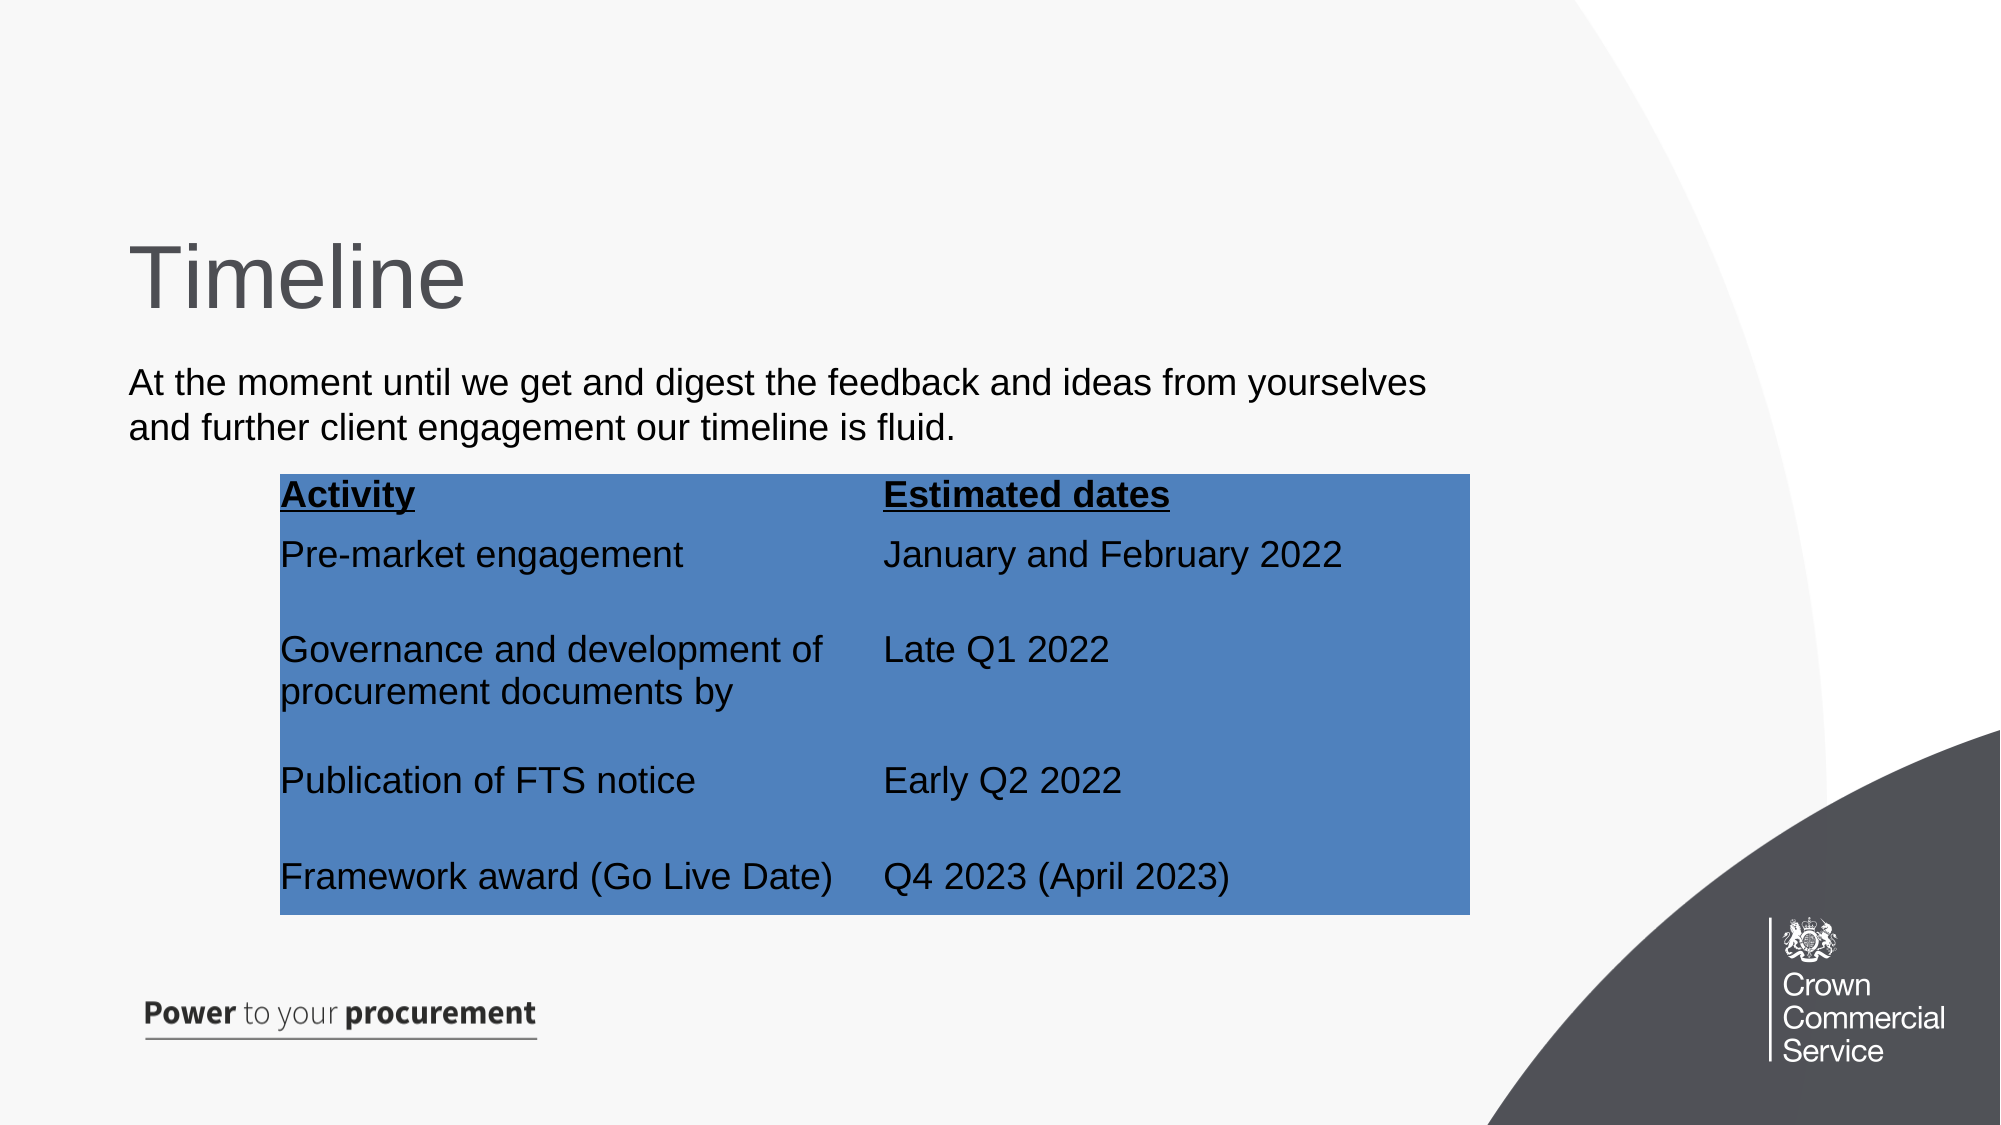

# Timeline
At the moment until we get and digest the feedback and ideas from yourselves and further client engagement our timeline is fluid.
| Activity | Estimated dates |
| --- | --- |
| Pre-market engagement | January and February 2022 |
| Governance and development of procurement documents by | Late Q1 2022 |
| Publication of FTS notice | Early Q2 2022 |
| Framework award (Go Live Date) | Q4 2023 (April 2023) |